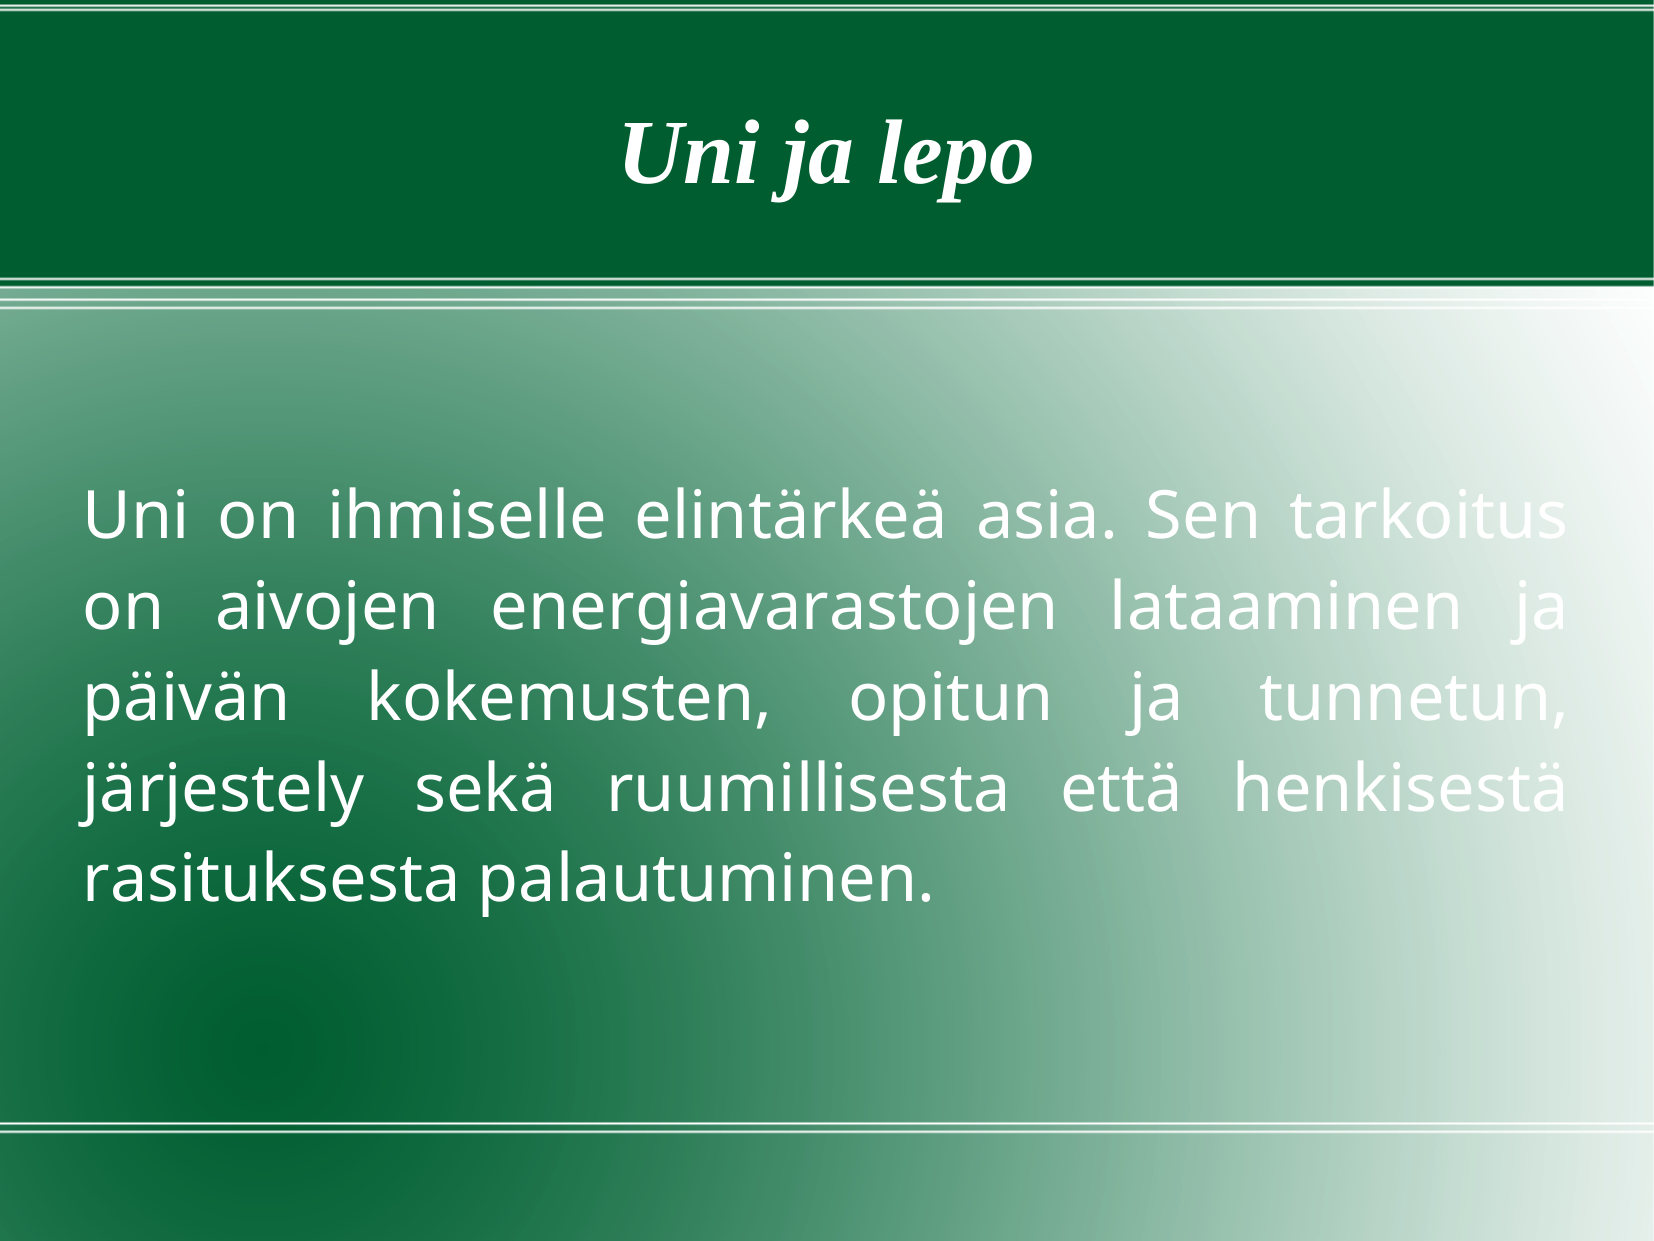

# Uni ja lepo
Uni on ihmiselle elintärkeä asia. Sen tarkoitus on aivojen energiavarastojen lataaminen ja päivän kokemusten, opitun ja tunnetun, järjestely sekä ruumillisesta että henkisestä rasituksesta palautuminen.